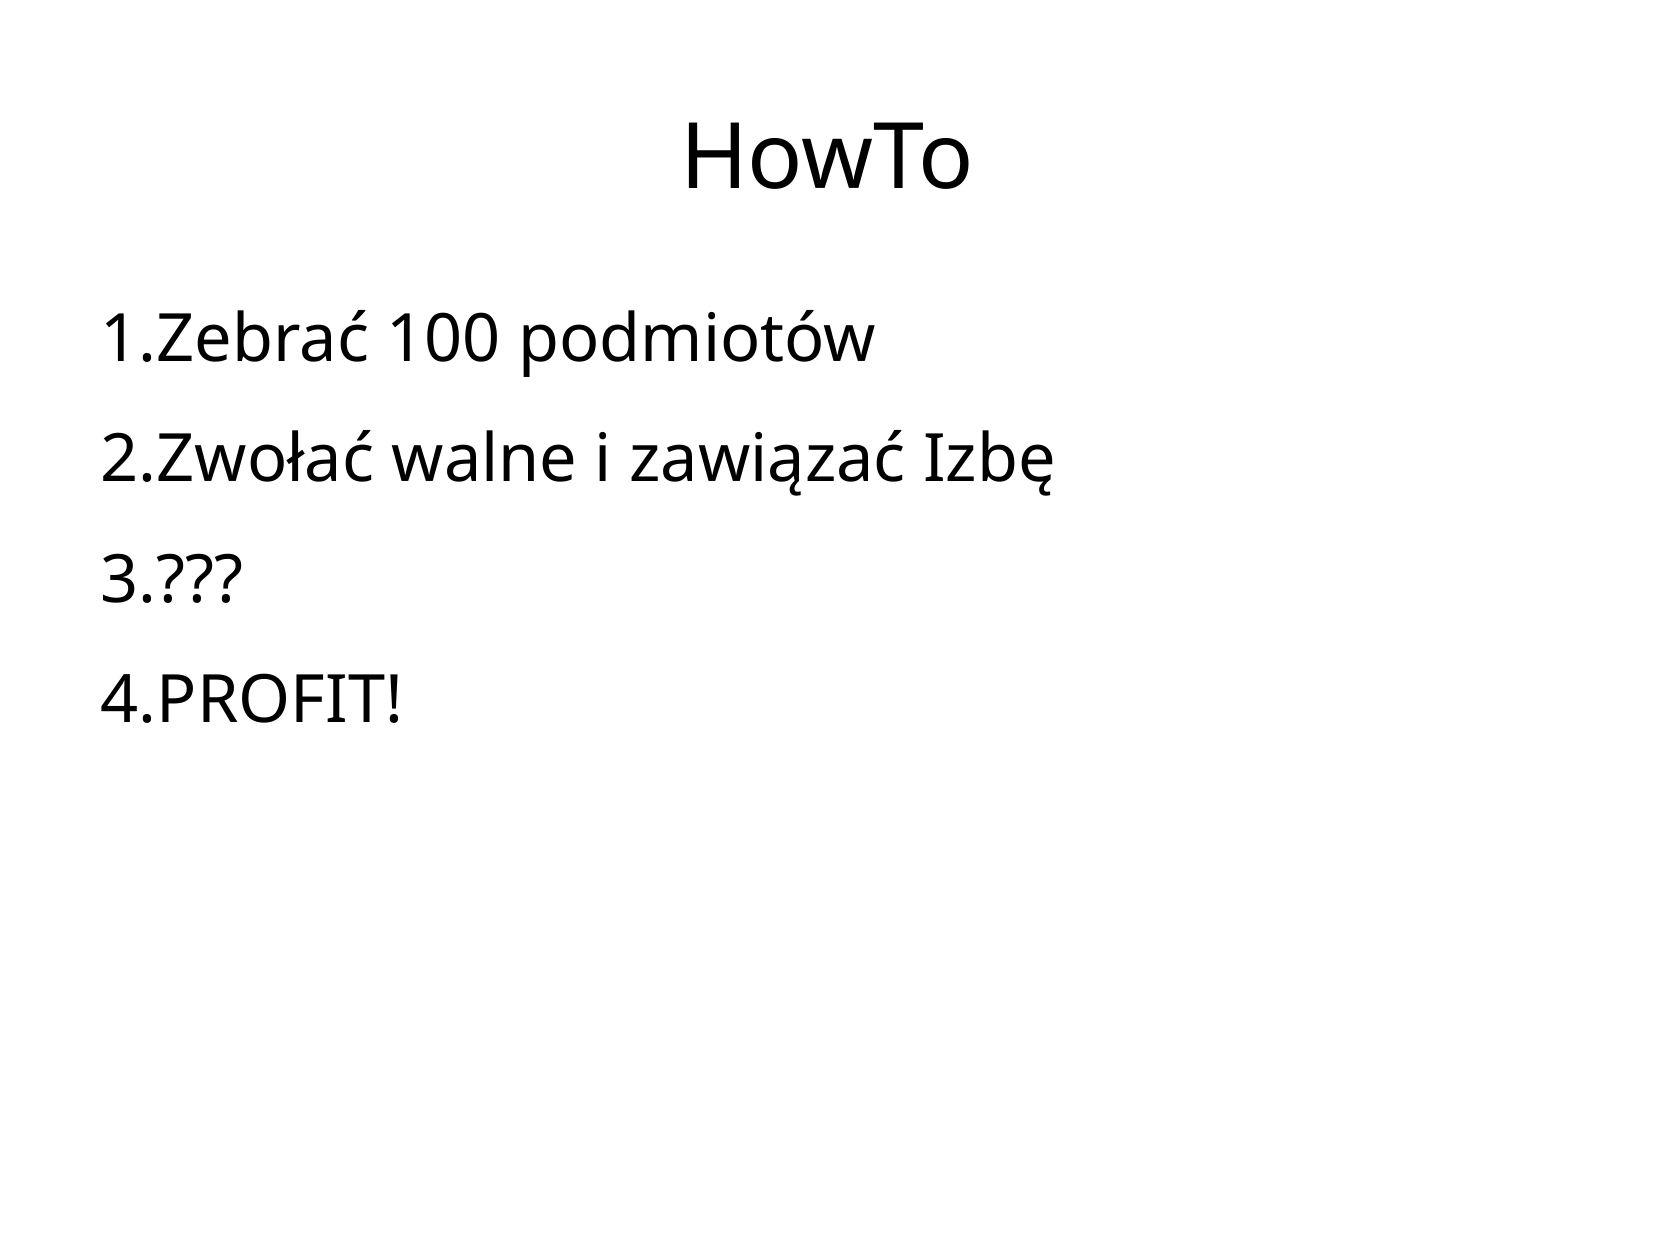

# HowTo
Zebrać 100 podmiotów
Zwołać walne i zawiązać Izbę
???
PROFIT!